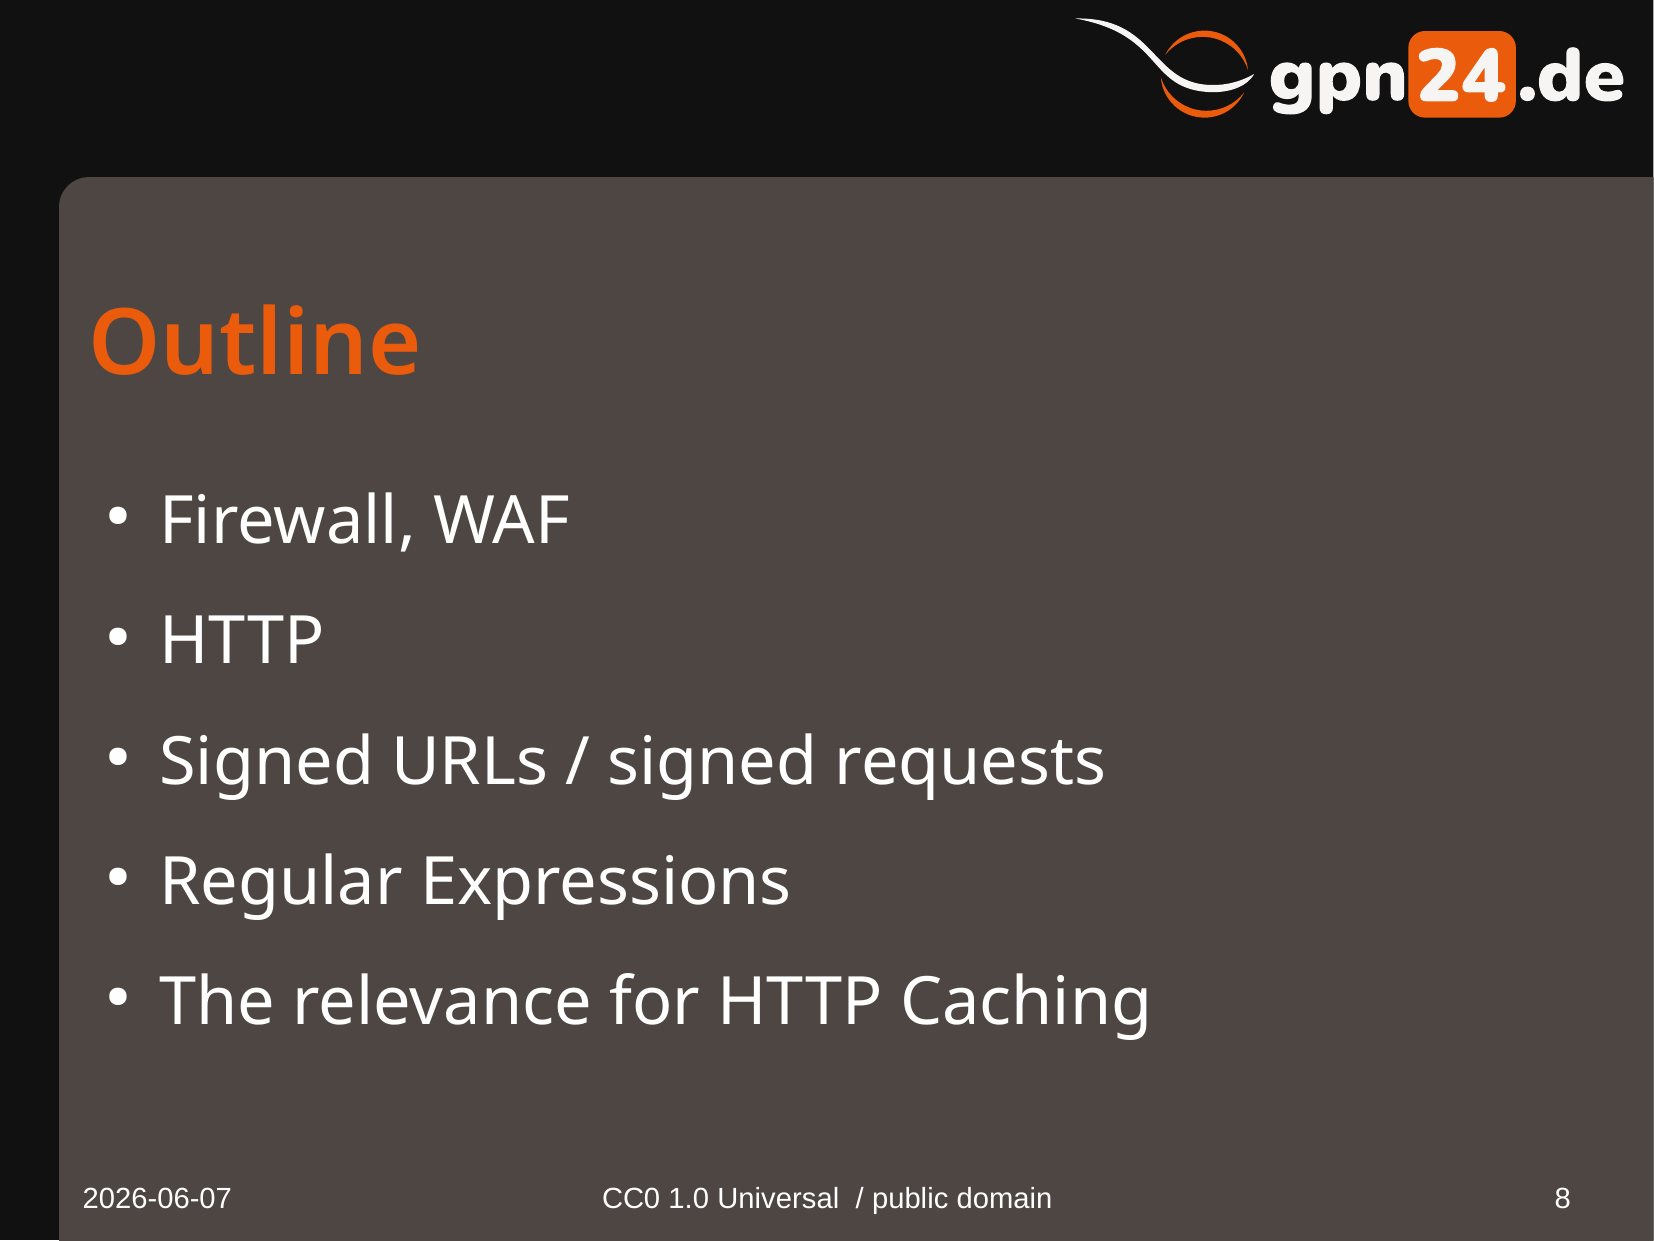

# Outline
Firewall, WAF
HTTP
Signed URLs / signed requests
Regular Expressions
The relevance for HTTP Caching